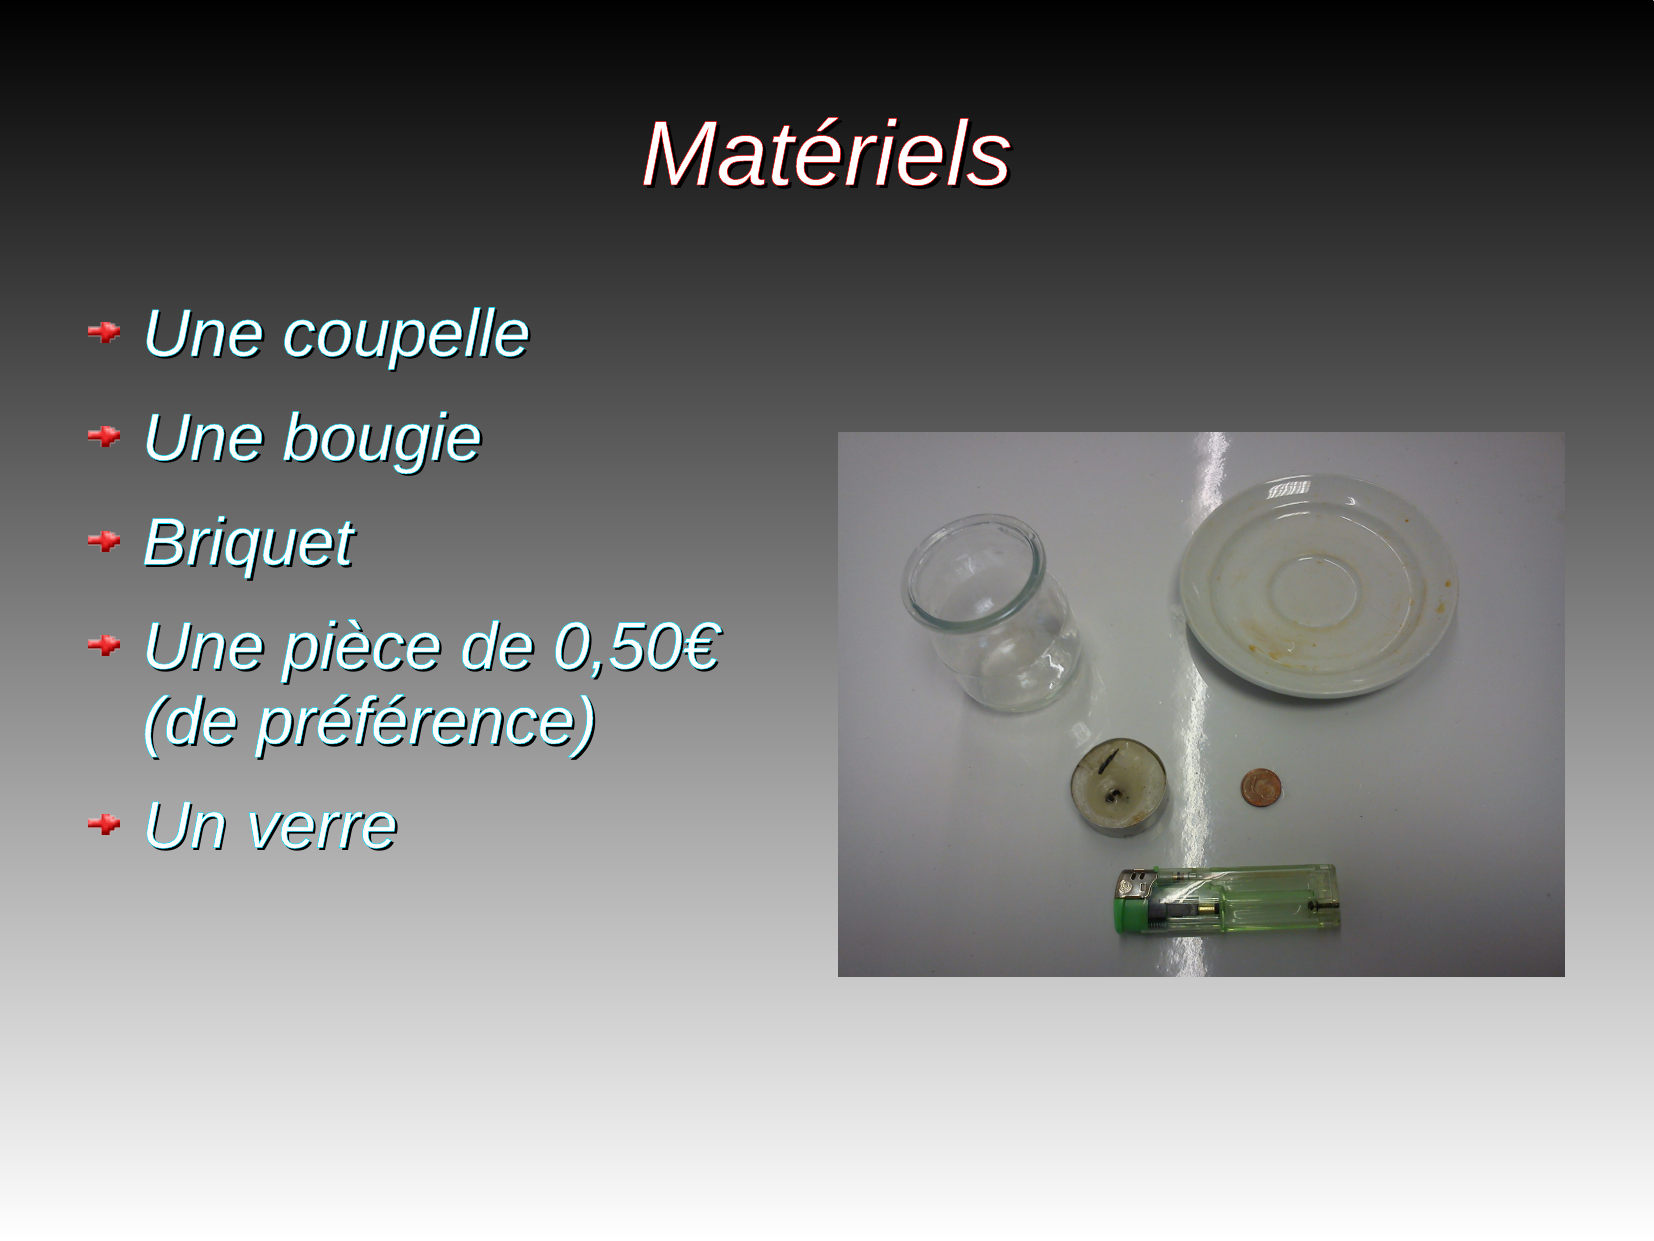

Matériels
# Une coupelle
Une bougie
Briquet
Une pièce de 0,50€ (de préférence)
Un verre